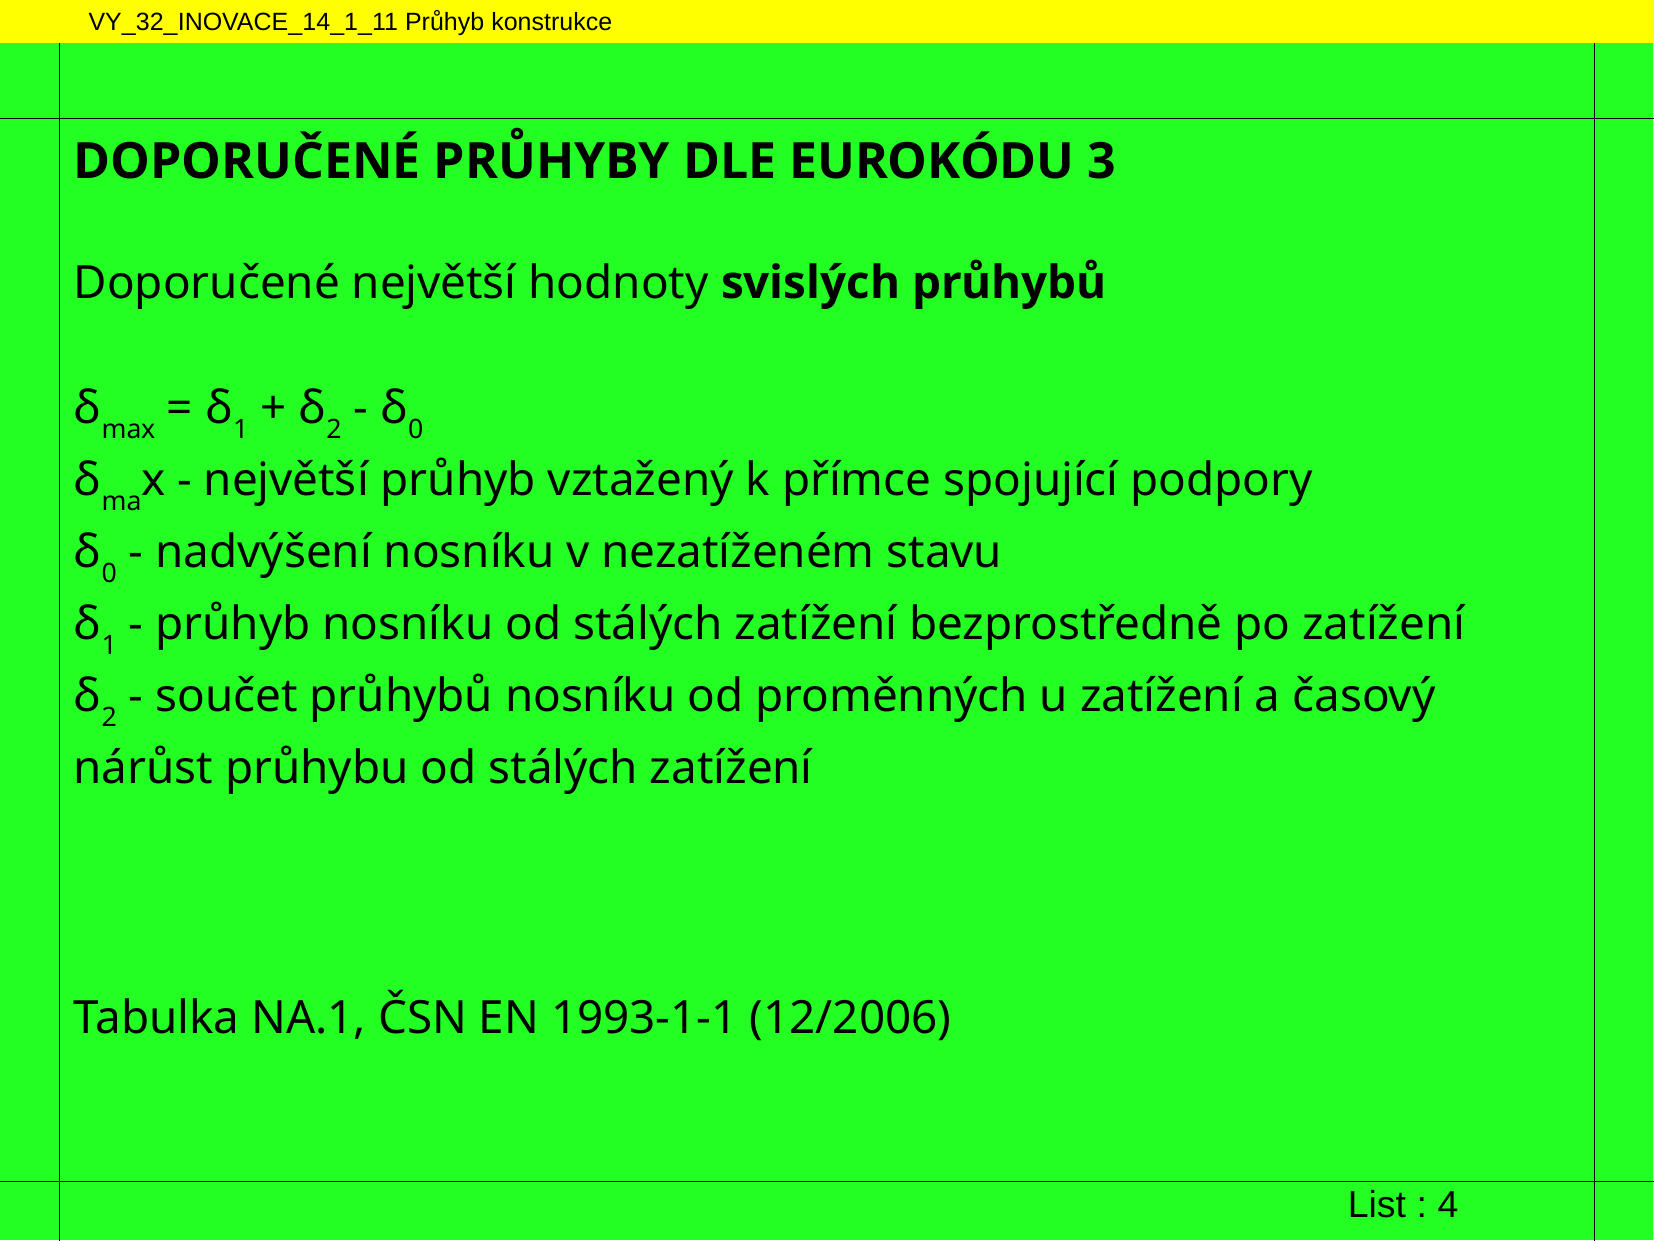

VY_32_INOVACE_14_1_11 Průhyb konstrukce
DOPORUČENÉ PRŮHYBY DLE EUROKÓDU 3
Doporučené největší hodnoty svislých průhybů
δmax = δ1 + δ2 - δ0
δmax - největší průhyb vztažený k přímce spojující podpory
δ0 - nadvýšení nosníku v nezatíženém stavu
δ1 - průhyb nosníku od stálých zatížení bezprostředně po zatížení
δ2 - součet průhybů nosníku od proměnných u zatížení a časový nárůst průhybu od stálých zatížení
Tabulka NA.1, ČSN EN 1993-1-1 (12/2006)
List :